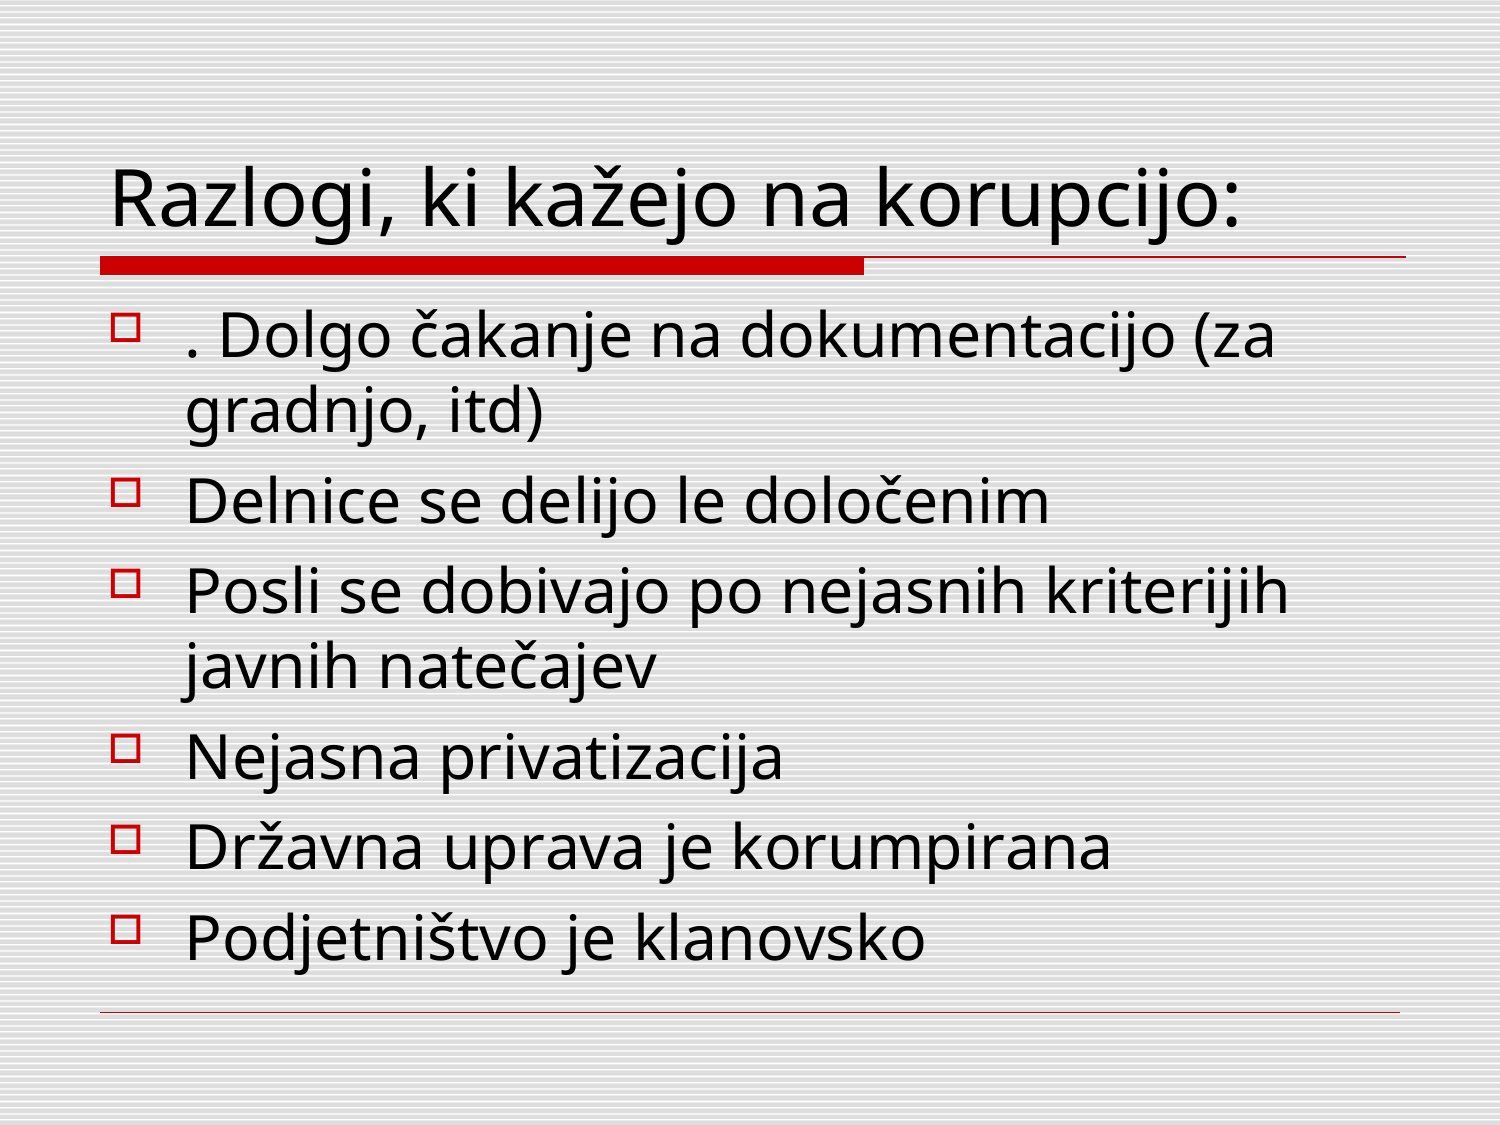

# Razlogi, ki kažejo na korupcijo:
. Dolgo čakanje na dokumentacijo (za gradnjo, itd)
Delnice se delijo le določenim
Posli se dobivajo po nejasnih kriterijih javnih natečajev
Nejasna privatizacija
Državna uprava je korumpirana
Podjetništvo je klanovsko